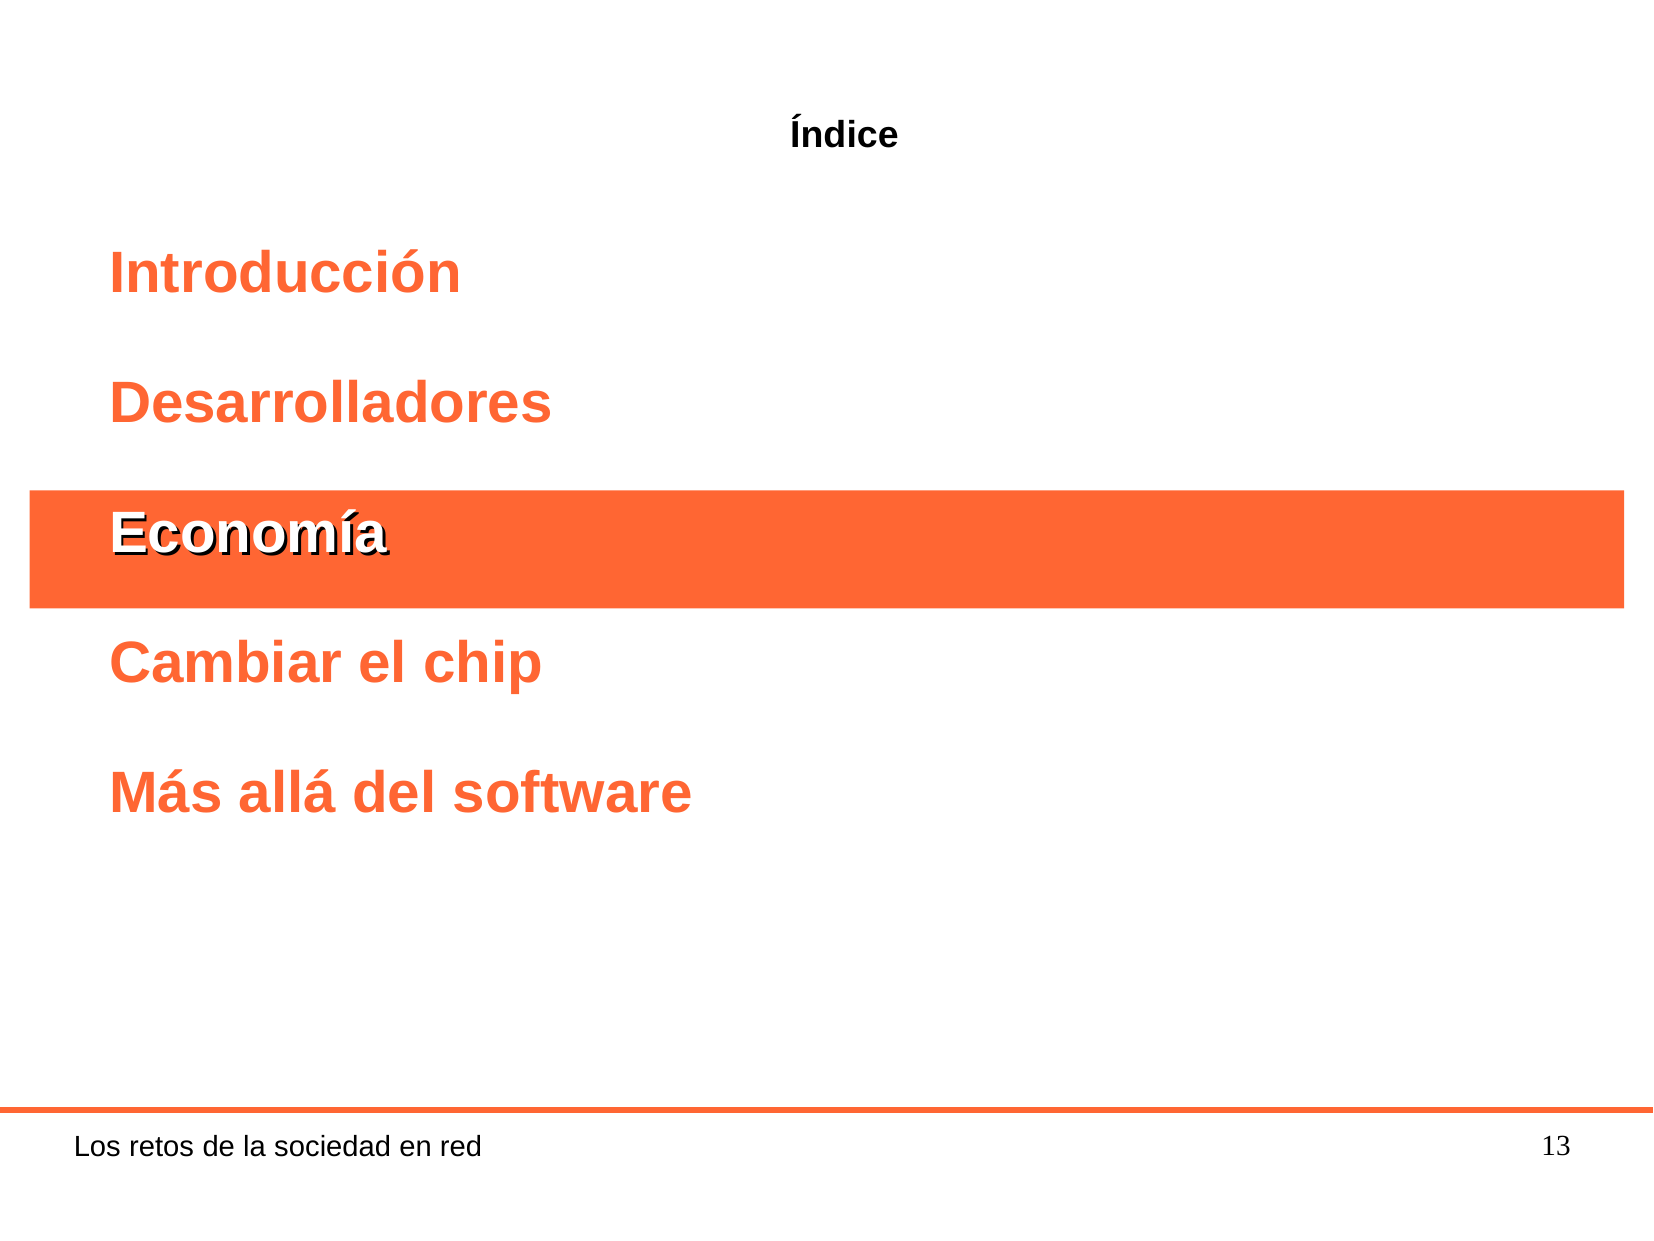

Índice
Introducción
Desarrolladores
Economía
Cambiar el chip
Más allá del software
Los retos de la sociedad en red
13